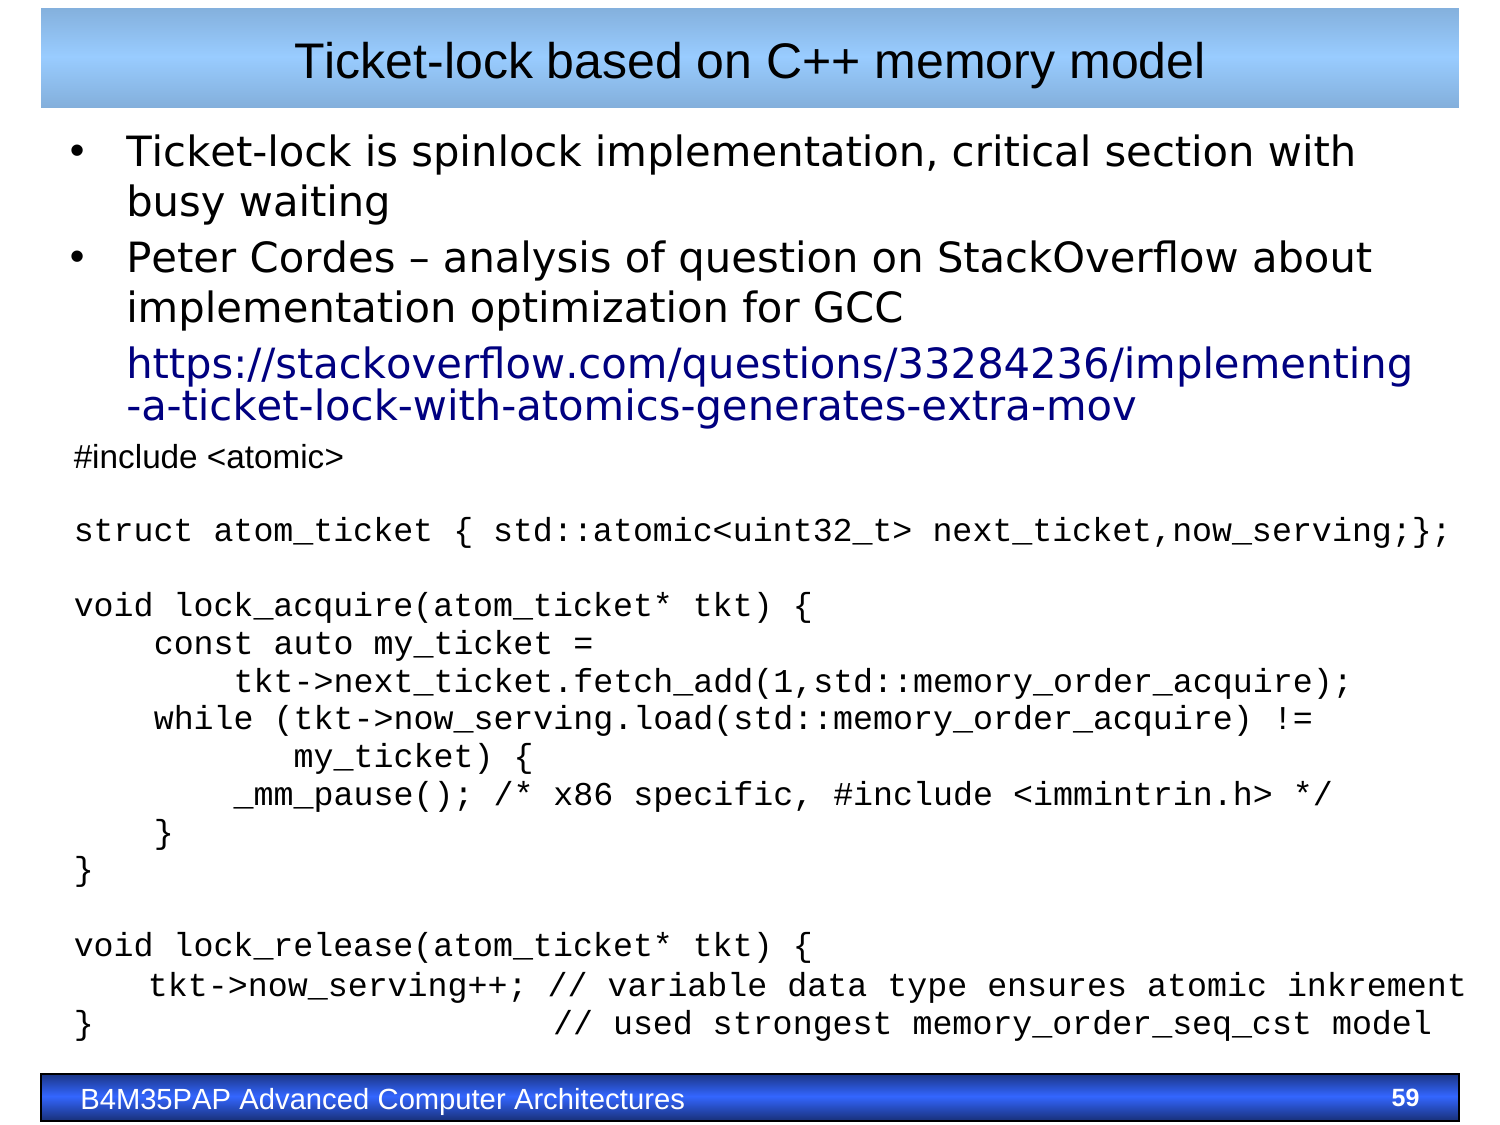

# Ticket-lock based on C++ memory model
Ticket-lock is spinlock implementation, critical section with busy waiting
Peter Cordes – analysis of question on StackOverflow about implementation optimization for GCC
https://stackoverflow.com/questions/33284236/implementing-a-ticket-lock-with-atomics-generates-extra-mov
#include <atomic>
struct atom_ticket { std::atomic<uint32_t> next_ticket,now_serving;};
void lock_acquire(atom_ticket* tkt) {
 const auto my_ticket =
 tkt->next_ticket.fetch_add(1,std::memory_order_acquire);
 while (tkt->now_serving.load(std::memory_order_acquire) !=
 my_ticket) {
 _mm_pause(); /* x86 specific, #include <immintrin.h> */
 }
}
void lock_release(atom_ticket* tkt) {
 tkt->now_serving++; // variable data type ensures atomic inkrement
} // used strongest memory_order_seq_cst model